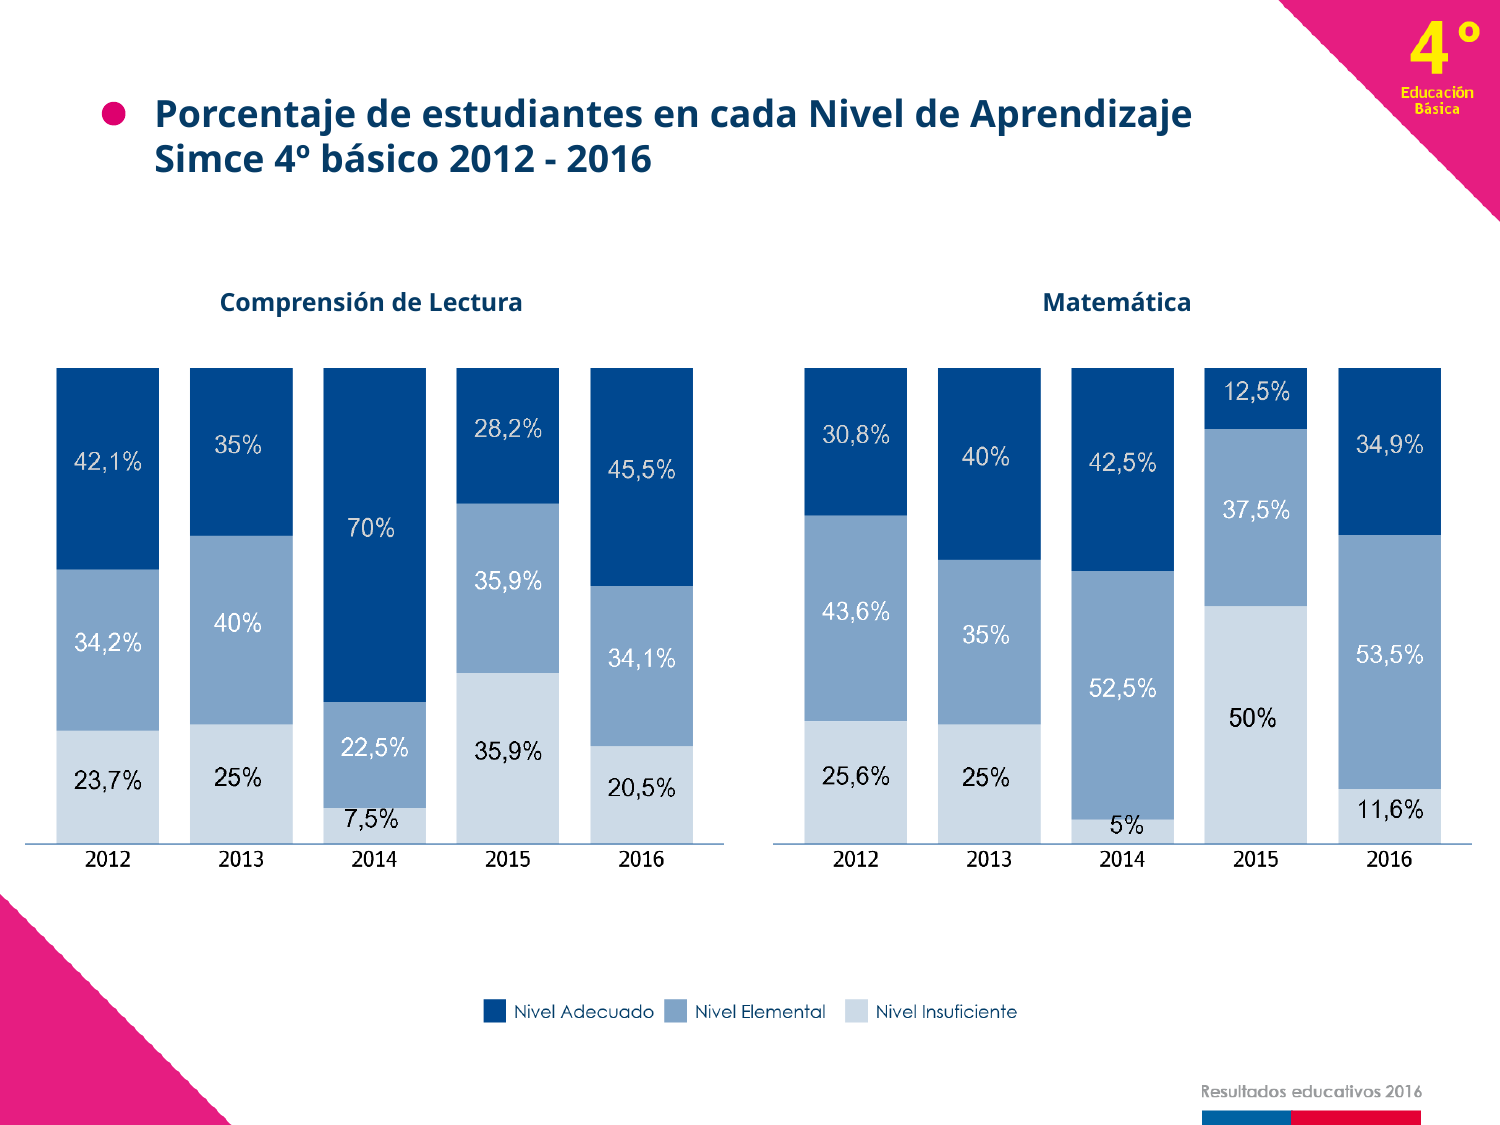

Porcentaje de estudiantes en cada Nivel de Aprendizaje Simce 4º básico 2012 - 2016
Comprensión de Lectura
Matemática